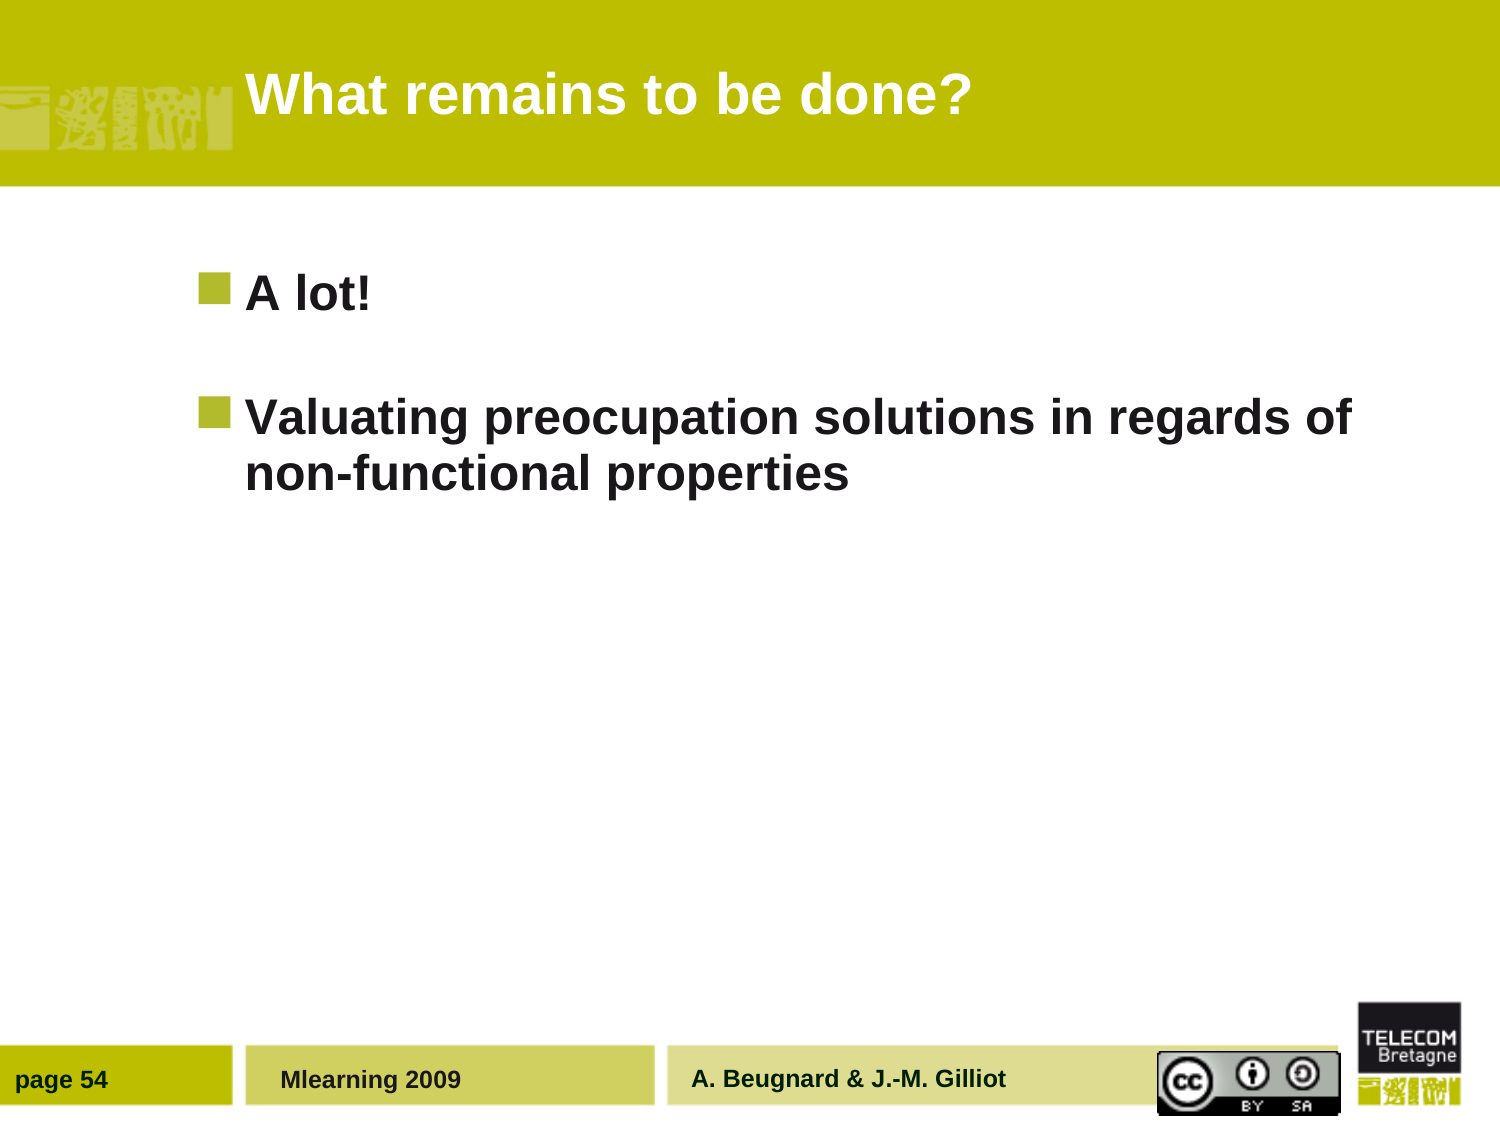

# What remains to be done?
A lot!
Valuating preocupation solutions in regards of non-functional properties
54